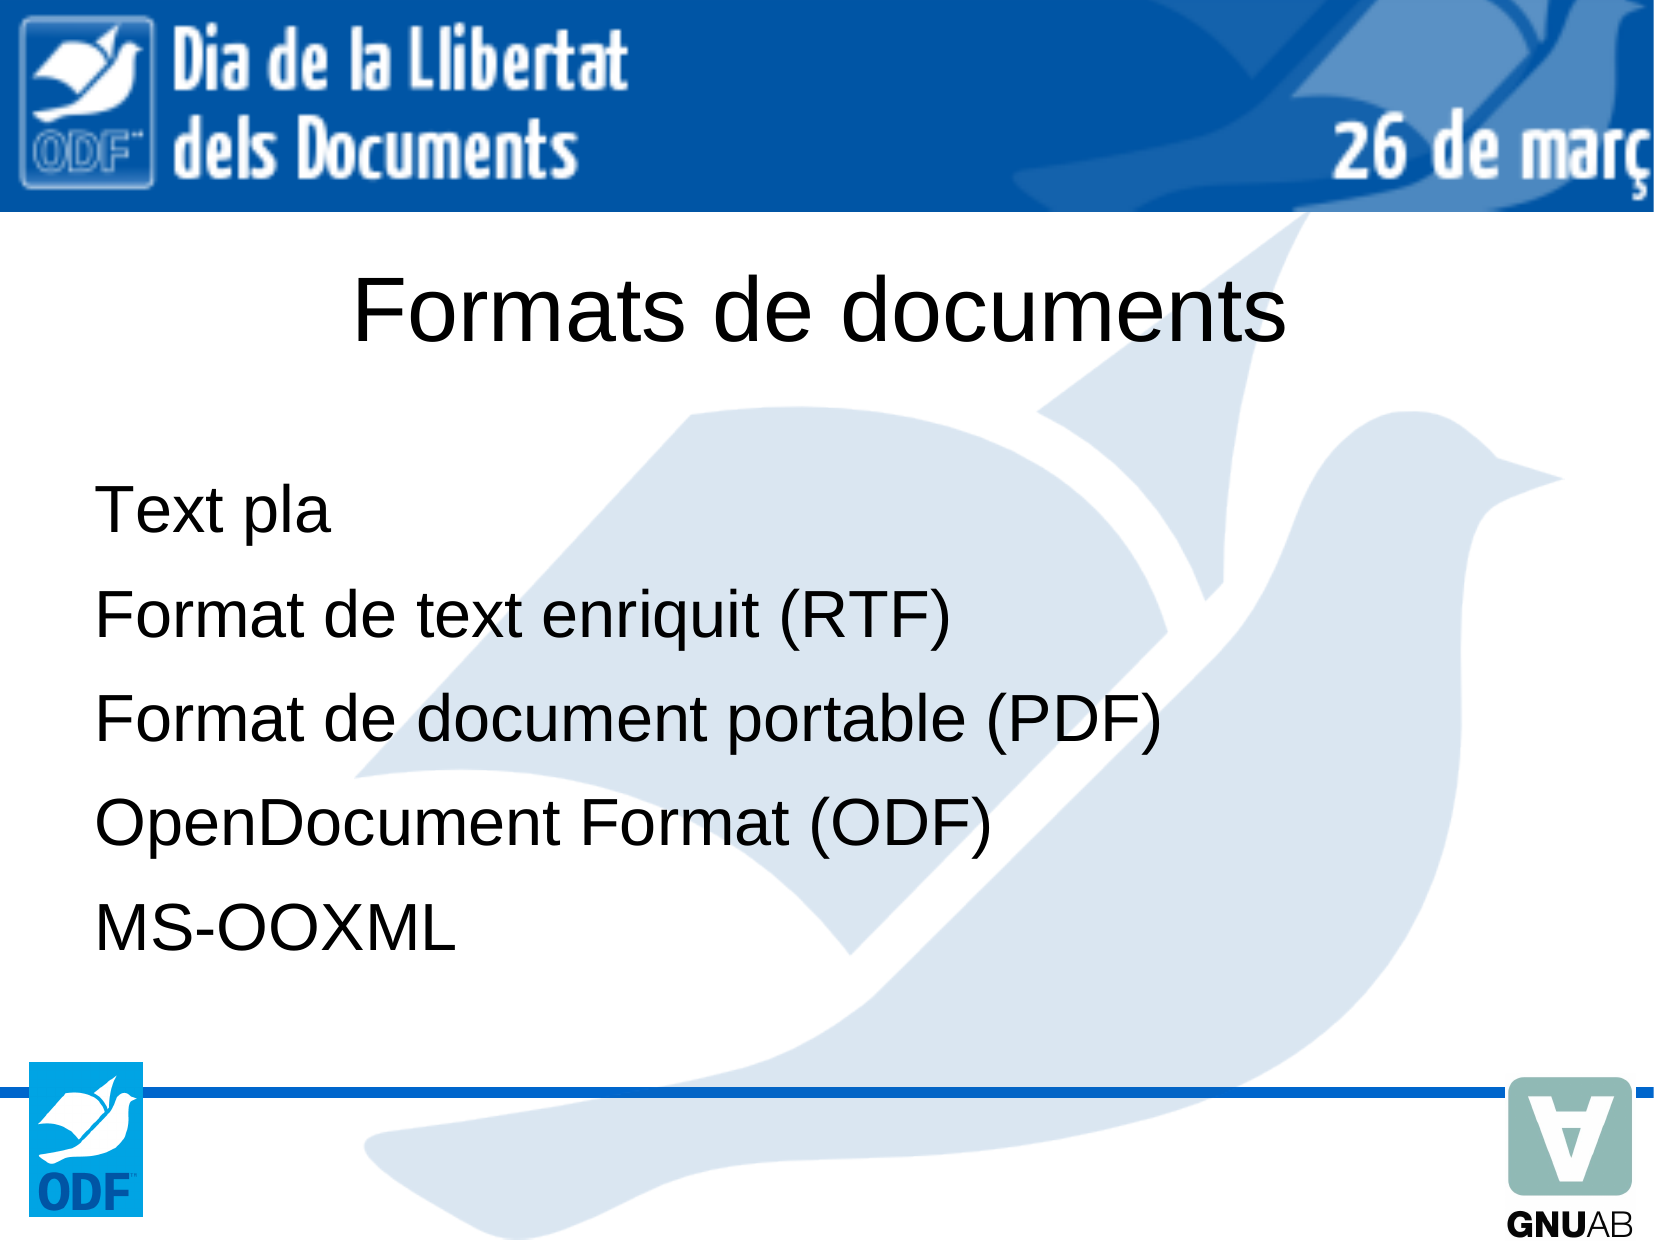

# Formats de documents
Text pla
Format de text enriquit (RTF)
Format de document portable (PDF)
OpenDocument Format (ODF)
MS-OOXML